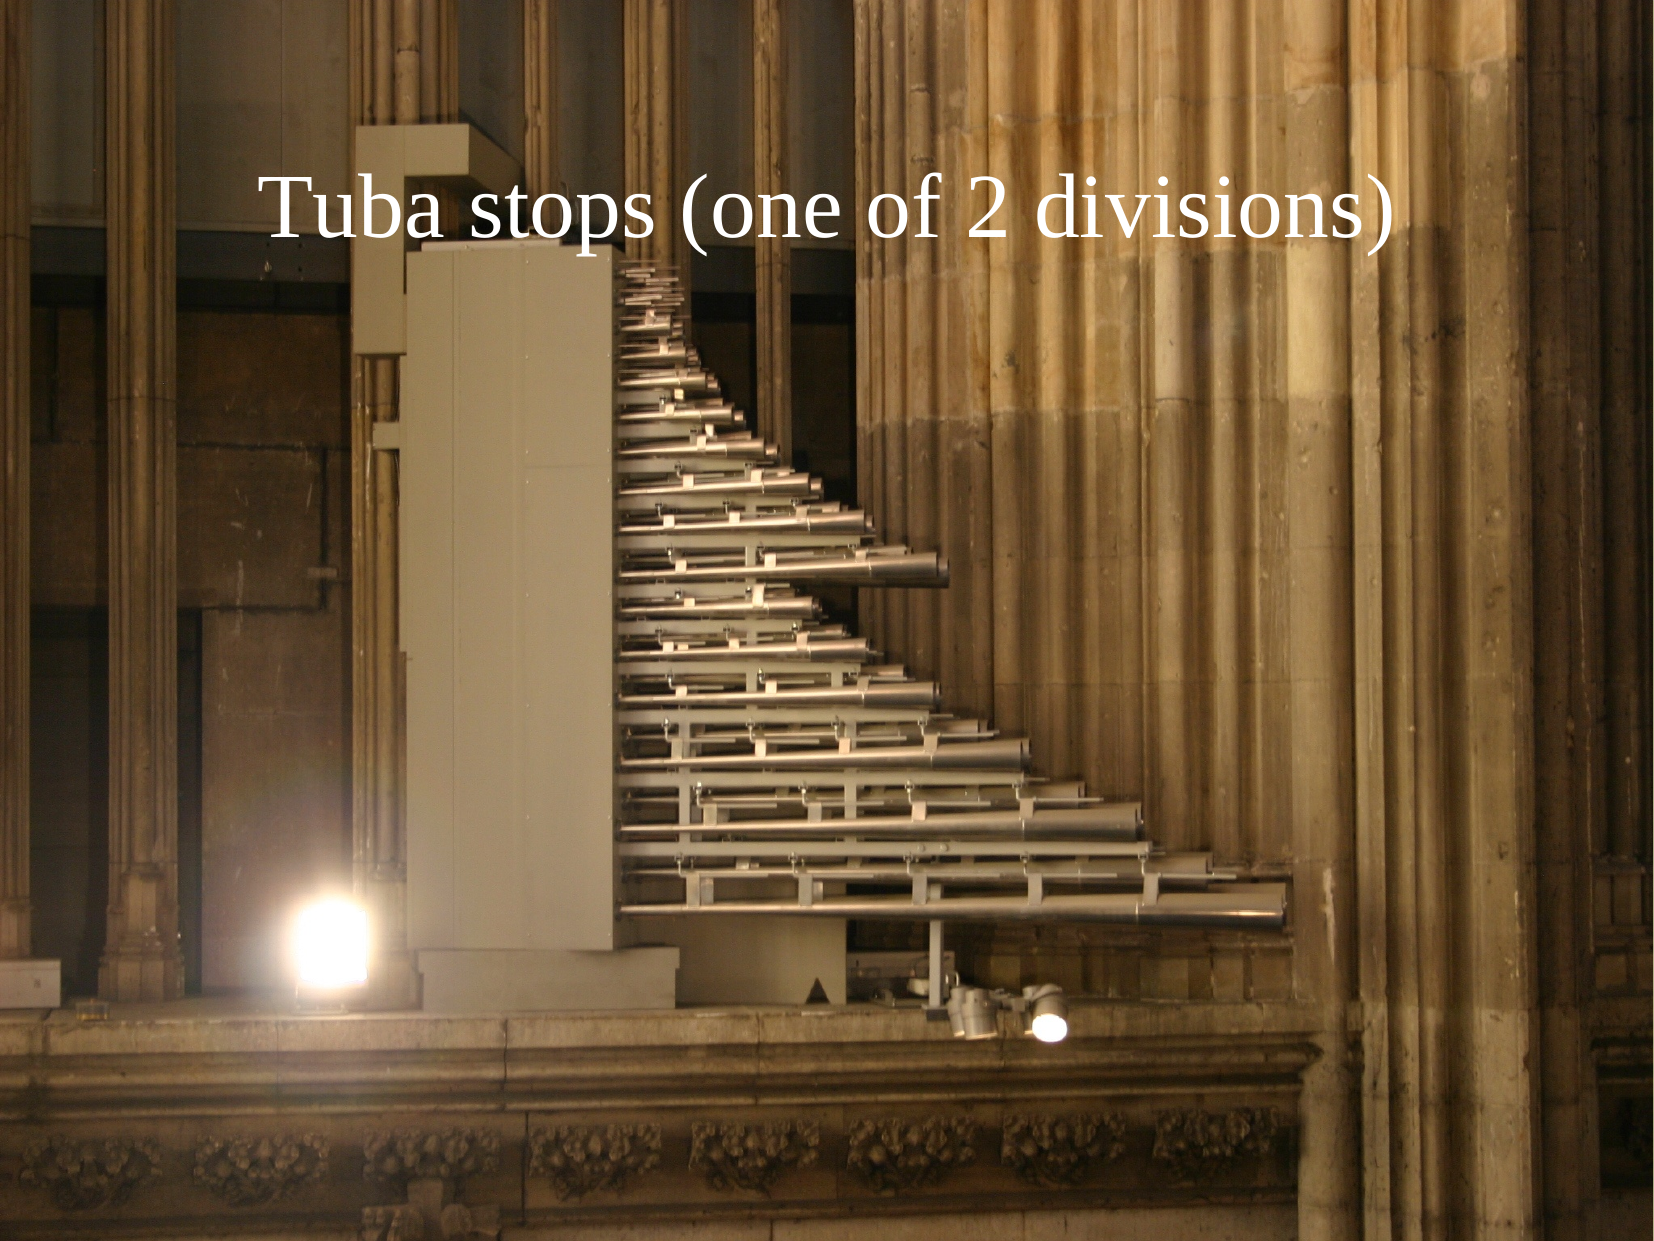

# Tuba stops (one of 2 divisions)